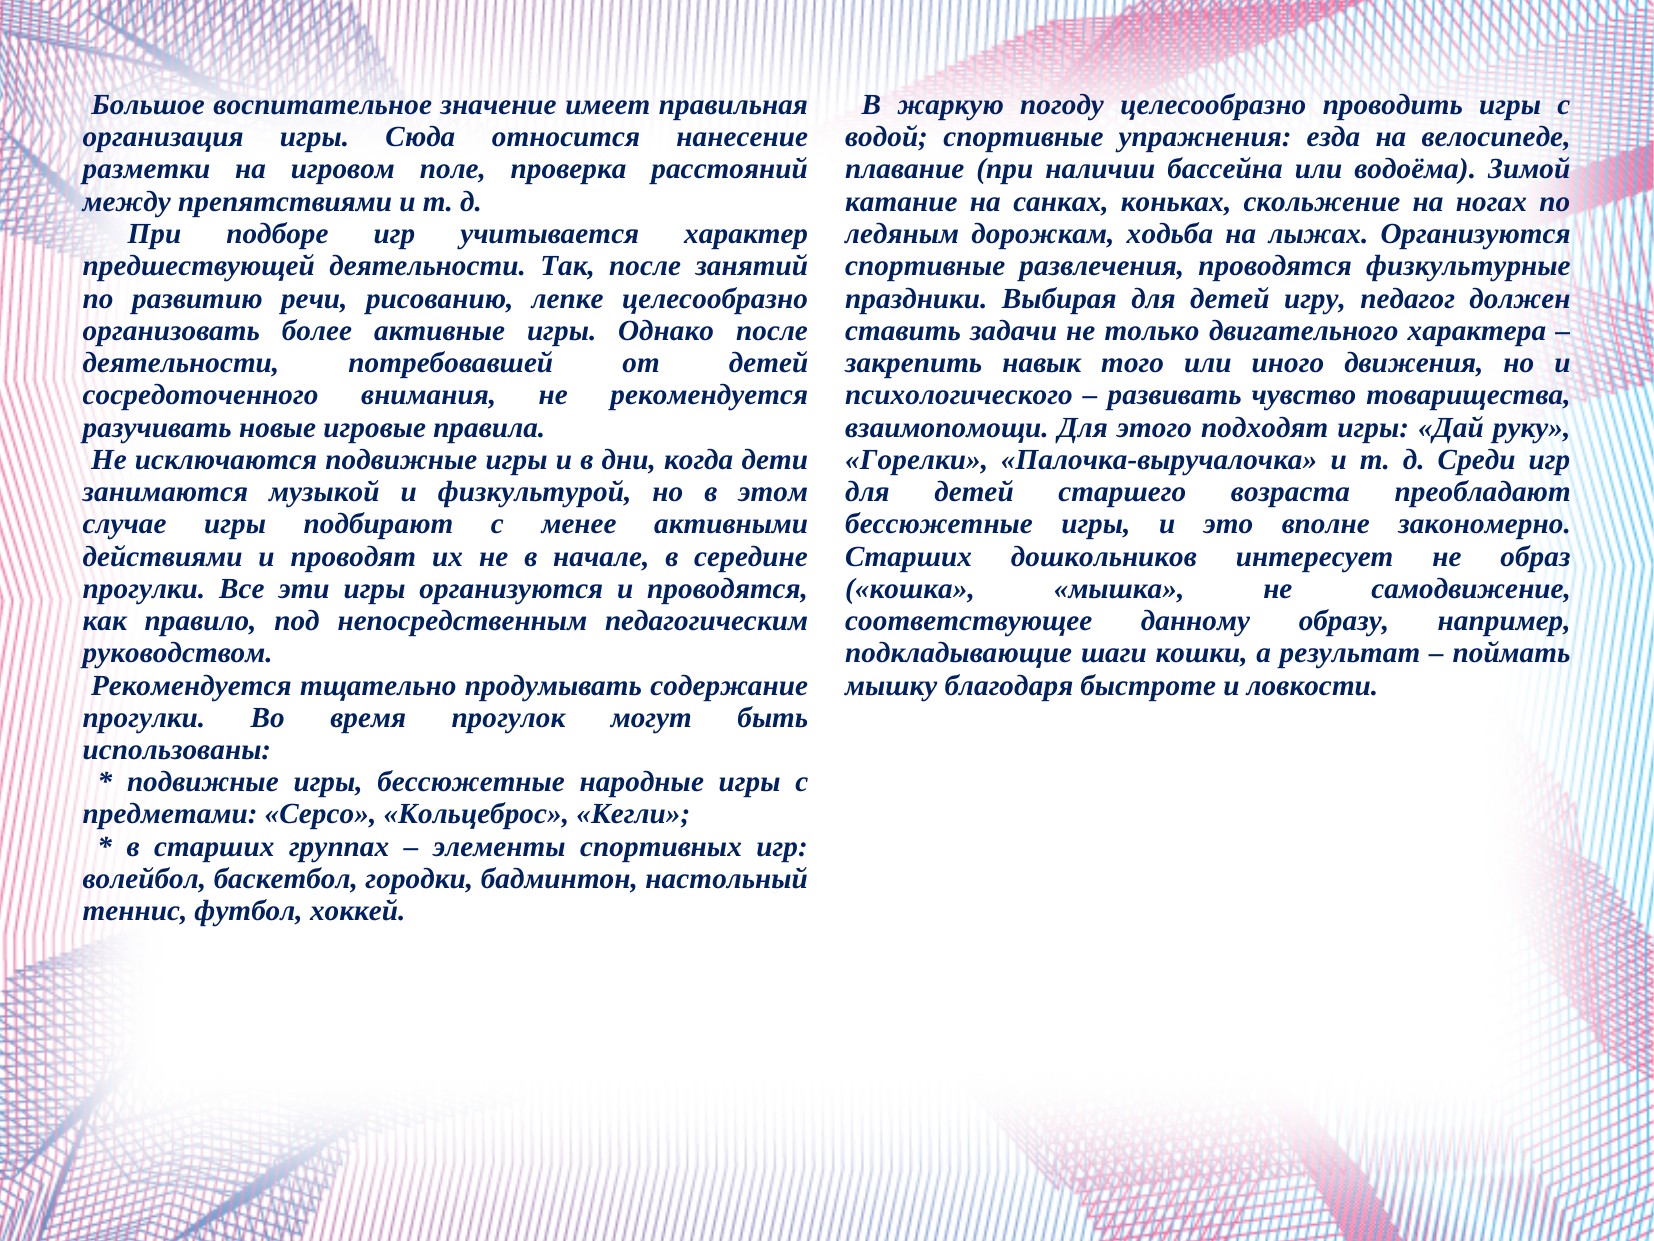

#
 Большое воспитательное значение имеет правильная организация игры. Сюда относится нанесение разметки на игровом поле, проверка расстояний между препятствиями и т. д.
 При подборе игр учитывается характер предшествующей деятельности. Так, после занятий по развитию речи, рисованию, лепке целесообразно организовать более активные игры. Однако после деятельности, потребовавшей от детей сосредоточенного внимания, не рекомендуется разучивать новые игровые правила.
 Не исключаются подвижные игры и в дни, когда дети занимаются музыкой и физкультурой, но в этом случае игры подбирают с менее активными действиями и проводят их не в начале, в середине прогулки. Все эти игры организуются и проводятся, как правило, под непосредственным педагогическим руководством.
 Рекомендуется тщательно продумывать содержание прогулки. Во время прогулок могут быть использованы:
 * подвижные игры, бессюжетные народные игры с предметами: «Серсо», «Кольцеброс», «Кегли»;
 * в старших группах – элементы спортивных игр: волейбол, баскетбол, городки, бадминтон, настольный теннис, футбол, хоккей.
 В жаркую погоду целесообразно проводить игры с водой; спортивные упражнения: езда на велосипеде, плавание (при наличии бассейна или водоёма). Зимой катание на санках, коньках, скольжение на ногах по ледяным дорожкам, ходьба на лыжах. Организуются спортивные развлечения, проводятся физкультурные праздники. Выбирая для детей игру, педагог должен ставить задачи не только двигательного характера – закрепить навык того или иного движения, но и психологического – развивать чувство товарищества, взаимопомощи. Для этого подходят игры: «Дай руку», «Горелки», «Палочка-выручалочка» и т. д. Среди игр для детей старшего возраста преобладают бессюжетные игры, и это вполне закономерно. Старших дошкольников интересует не образ («кошка», «мышка», не самодвижение, соответствующее данному образу, например, подкладывающие шаги кошки, а результат – поймать мышку благодаря быстроте и ловкости.